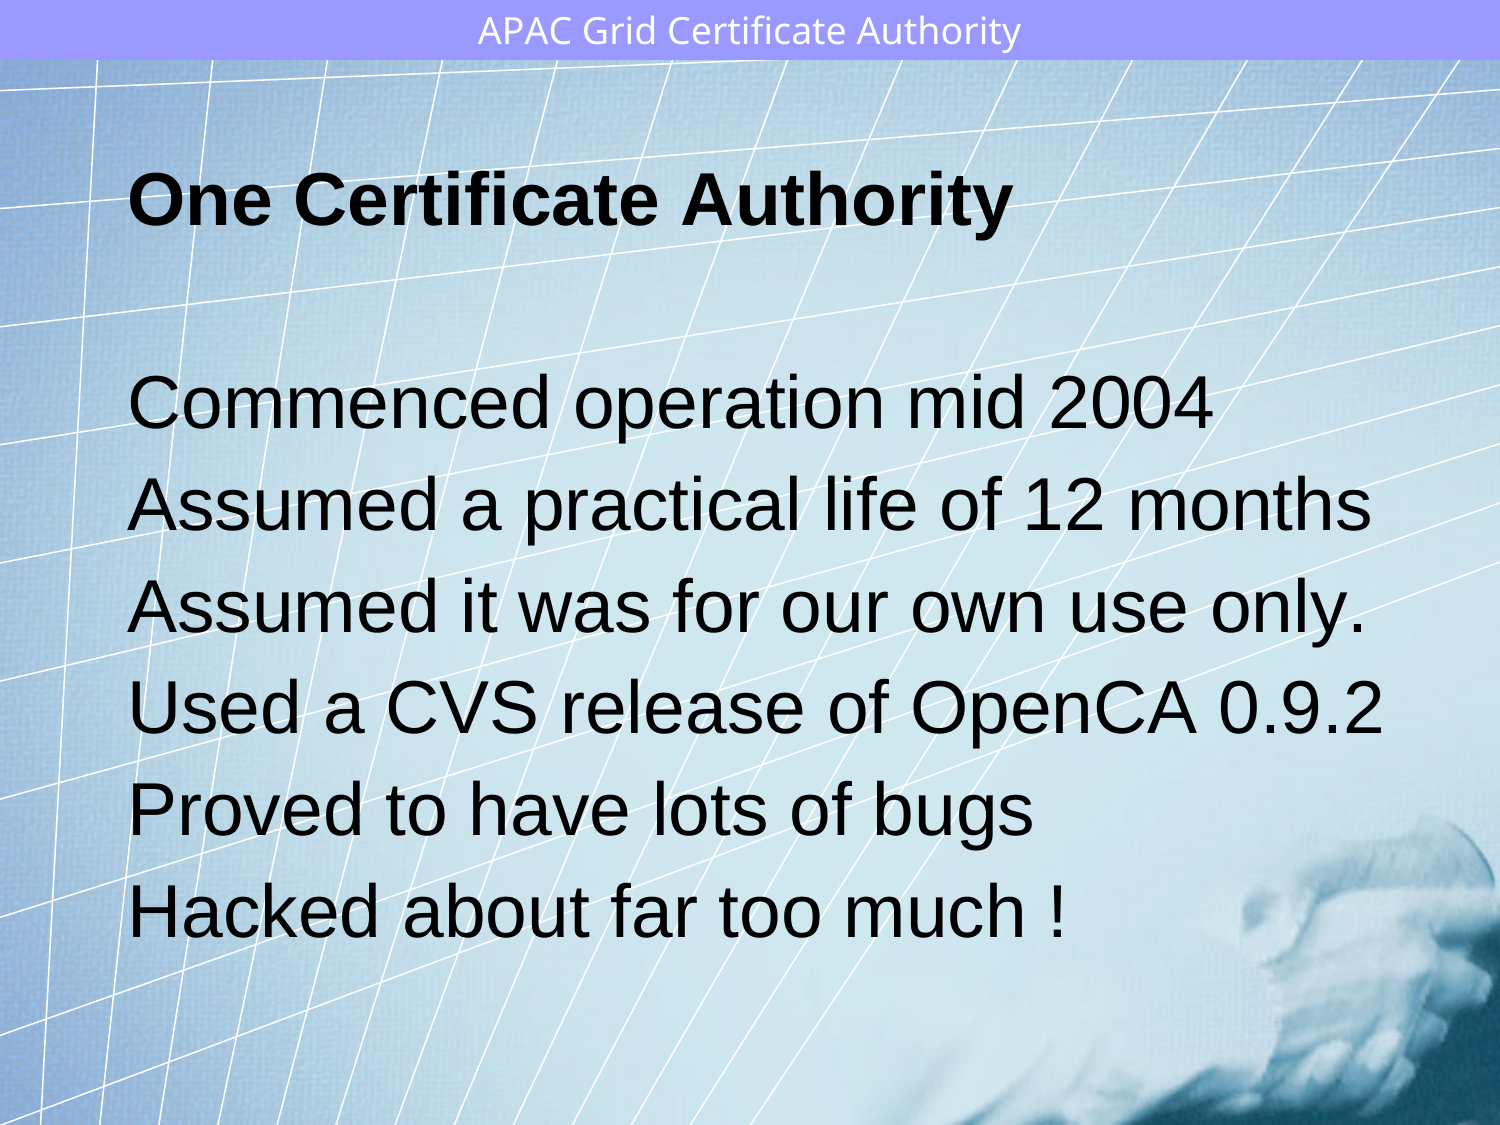

# One Certificate Authority
Commenced operation mid 2004
Assumed a practical life of 12 months
Assumed it was for our own use only.
Used a CVS release of OpenCA 0.9.2
Proved to have lots of bugs
Hacked about far too much !